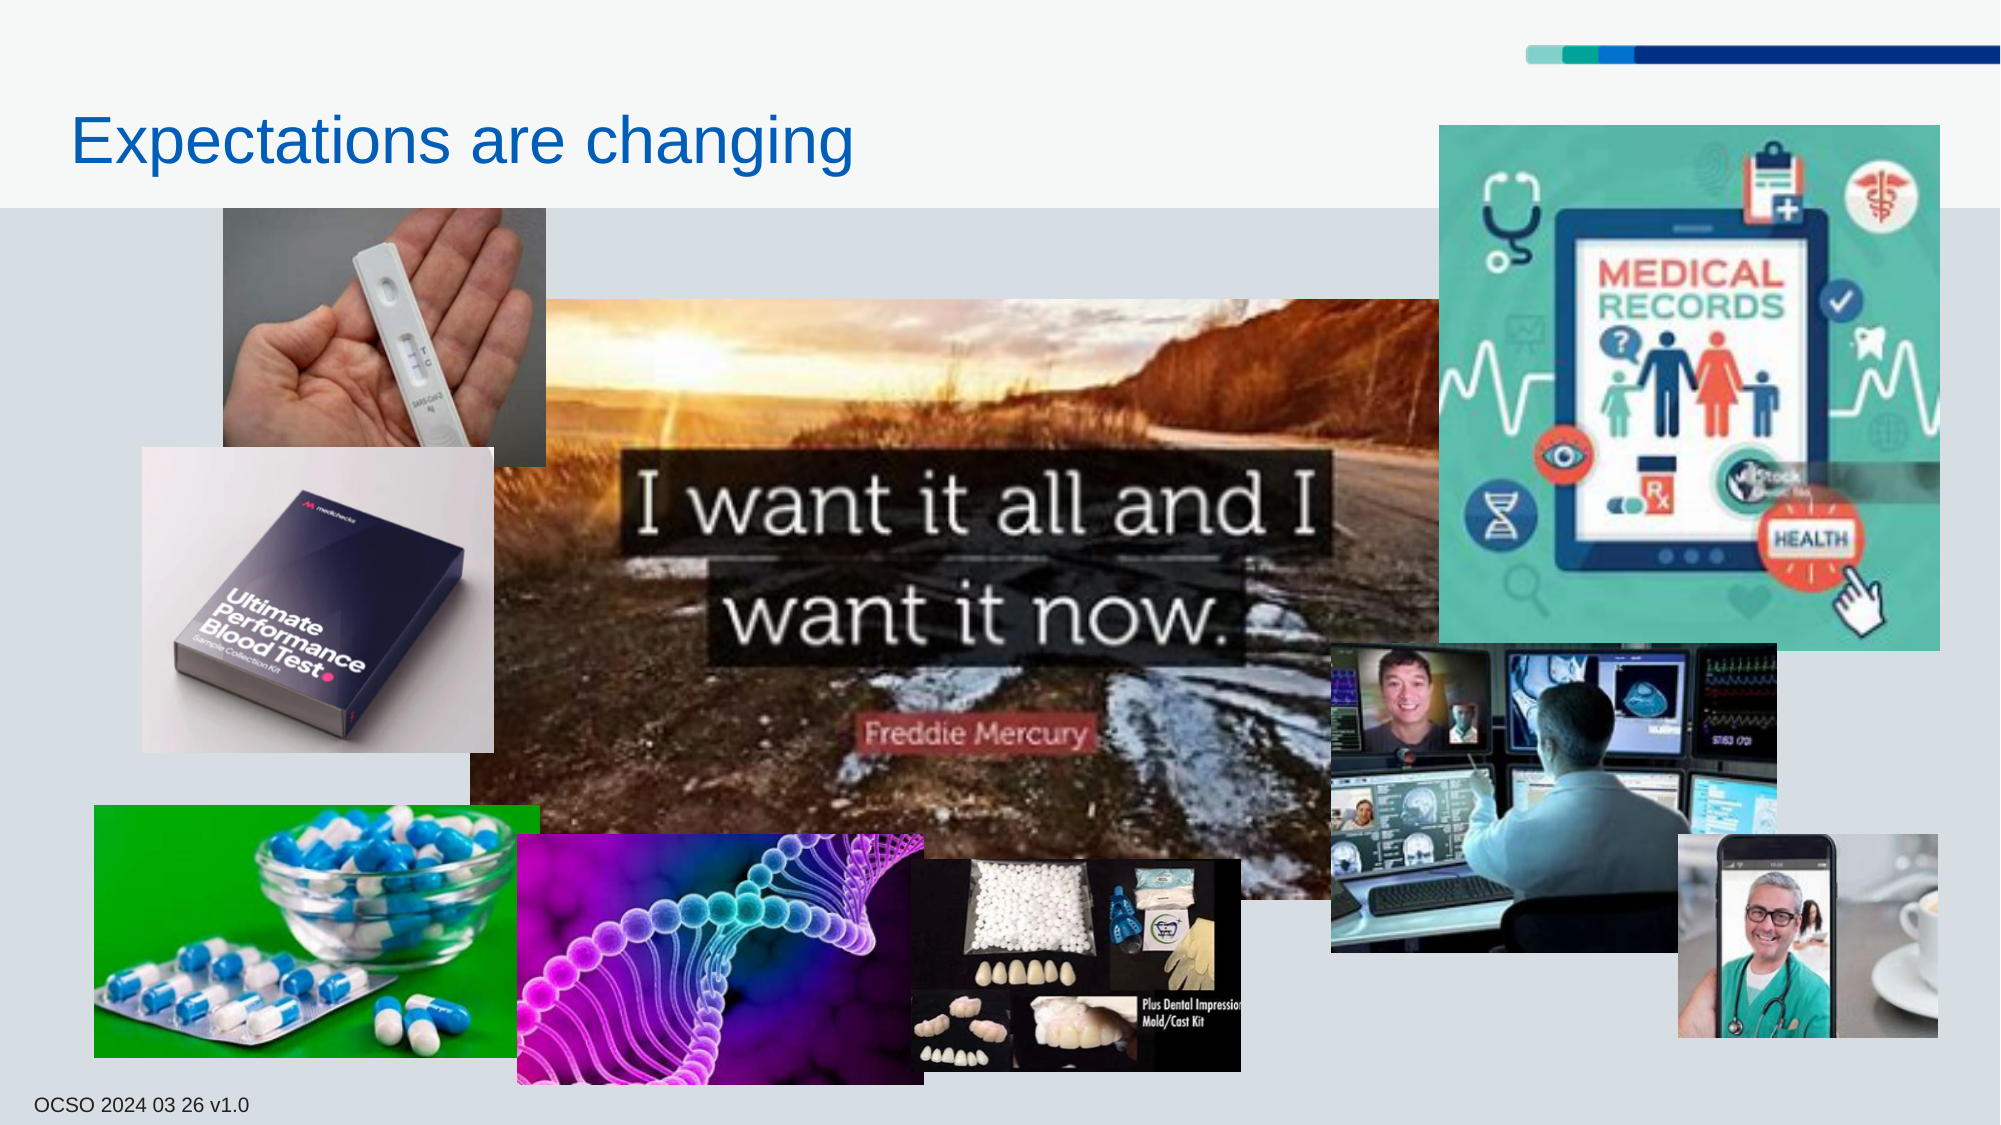

# Expectations are changing
OCSO 2024 03 26 v1.0